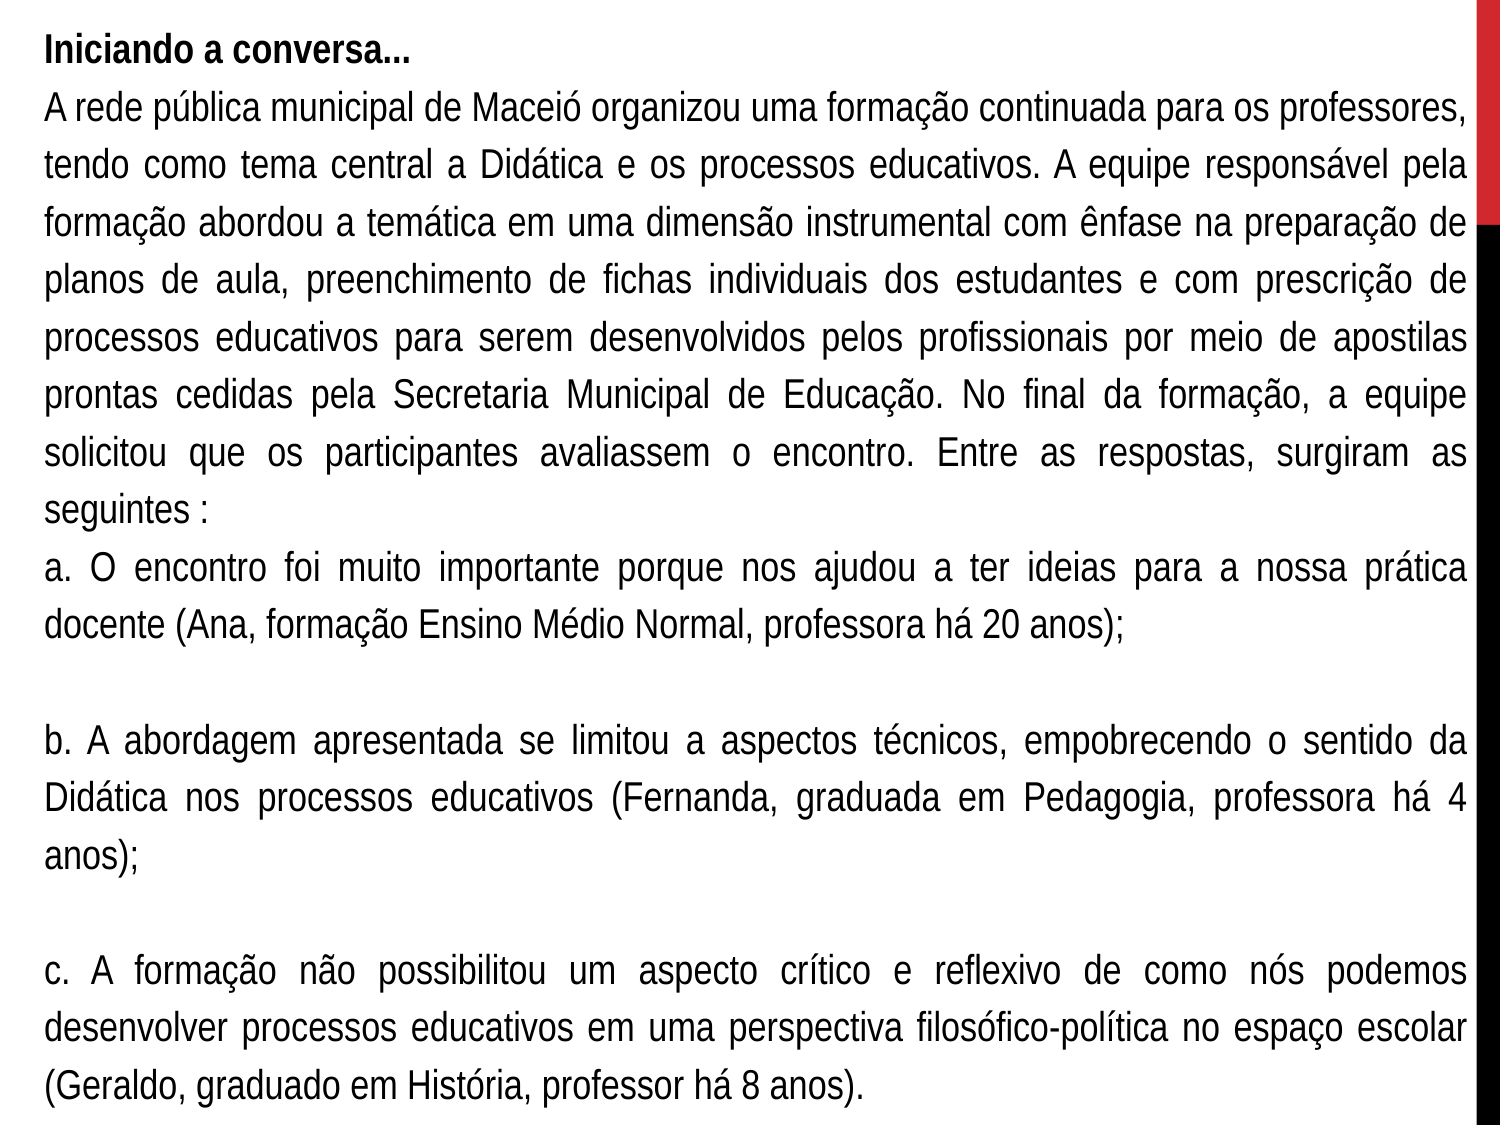

Iniciando a conversa...
A rede pública municipal de Maceió organizou uma formação continuada para os professores, tendo como tema central a Didática e os processos educativos. A equipe responsável pela formação abordou a temática em uma dimensão instrumental com ênfase na preparação de planos de aula, preenchimento de fichas individuais dos estudantes e com prescrição de processos educativos para serem desenvolvidos pelos profissionais por meio de apostilas prontas cedidas pela Secretaria Municipal de Educação. No final da formação, a equipe solicitou que os participantes avaliassem o encontro. Entre as respostas, surgiram as seguintes :
a. O encontro foi muito importante porque nos ajudou a ter ideias para a nossa prática docente (Ana, formação Ensino Médio Normal, professora há 20 anos);
b. A abordagem apresentada se limitou a aspectos técnicos, empobrecendo o sentido da Didática nos processos educativos (Fernanda, graduada em Pedagogia, professora há 4 anos);
c. A formação não possibilitou um aspecto crítico e reflexivo de como nós podemos desenvolver processos educativos em uma perspectiva filosófico-política no espaço escolar (Geraldo, graduado em História, professor há 8 anos).